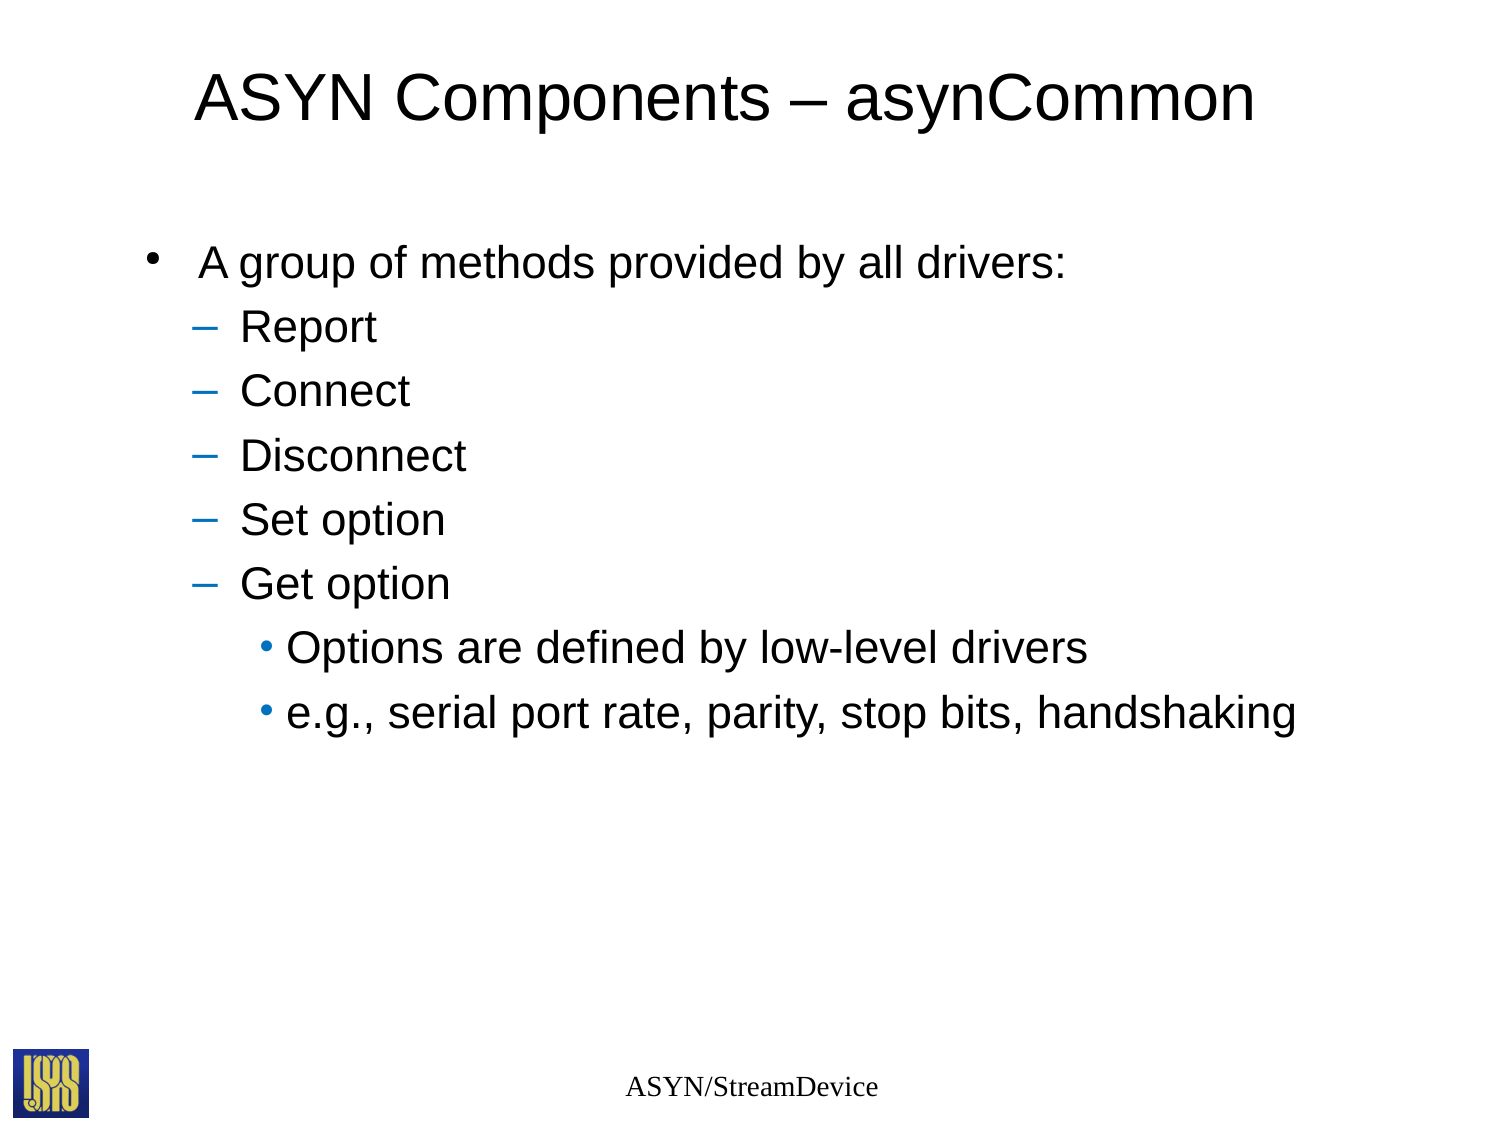

# ASYN Components – asynCommon
A group of methods provided by all drivers:
Report
Connect
Disconnect
Set option
Get option
Options are defined by low-level drivers
e.g., serial port rate, parity, stop bits, handshaking